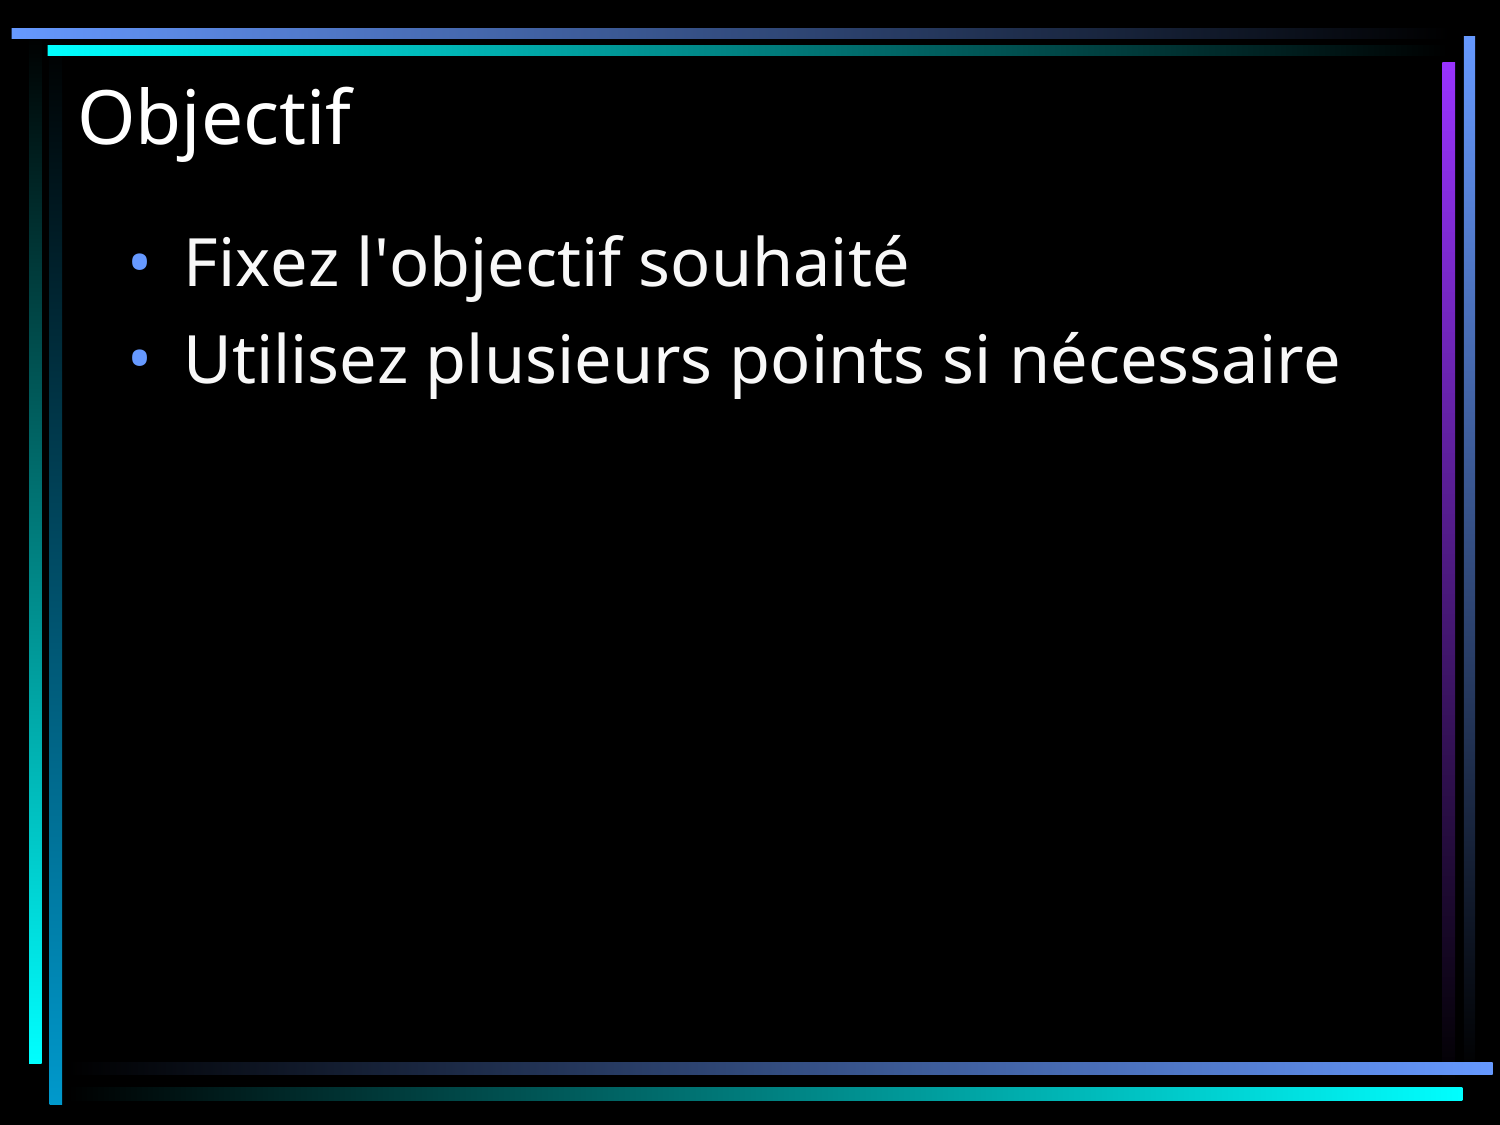

# Objectif
Fixez l'objectif souhaité
Utilisez plusieurs points si nécessaire